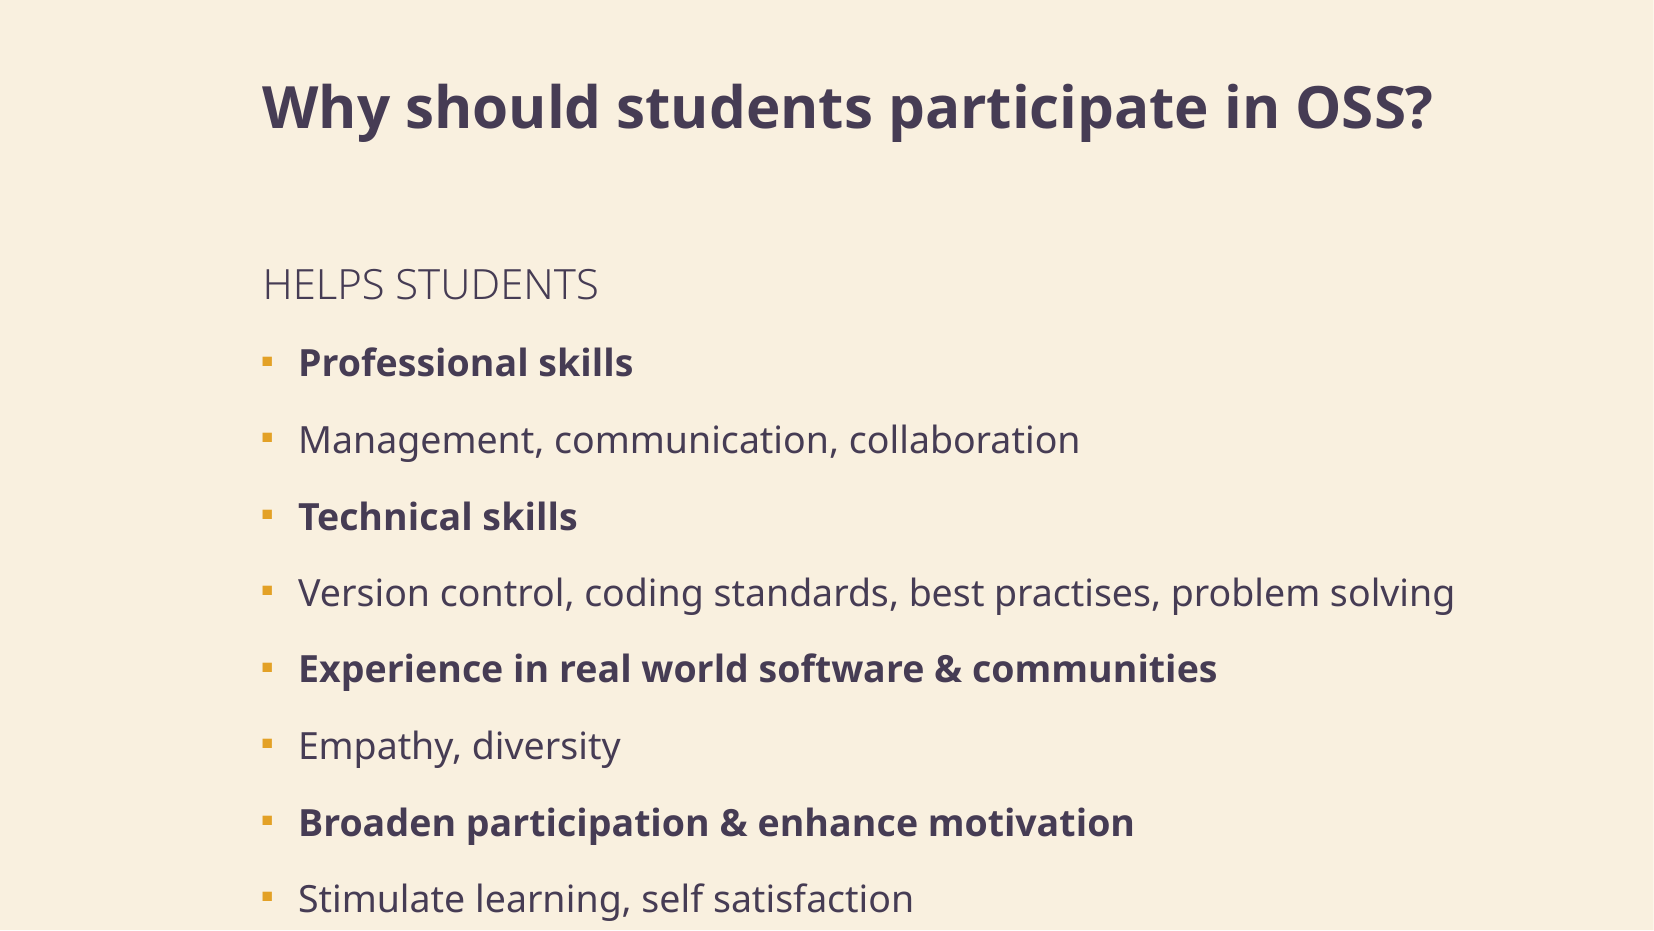

Why should students participate in OSS?
HELPS STUDENTS
Professional skills
Management, communication, collaboration
Technical skills
Version control, coding standards, best practises, problem solving
Experience in real world software & communities
Empathy, diversity
Broaden participation & enhance motivation
Stimulate learning, self satisfaction